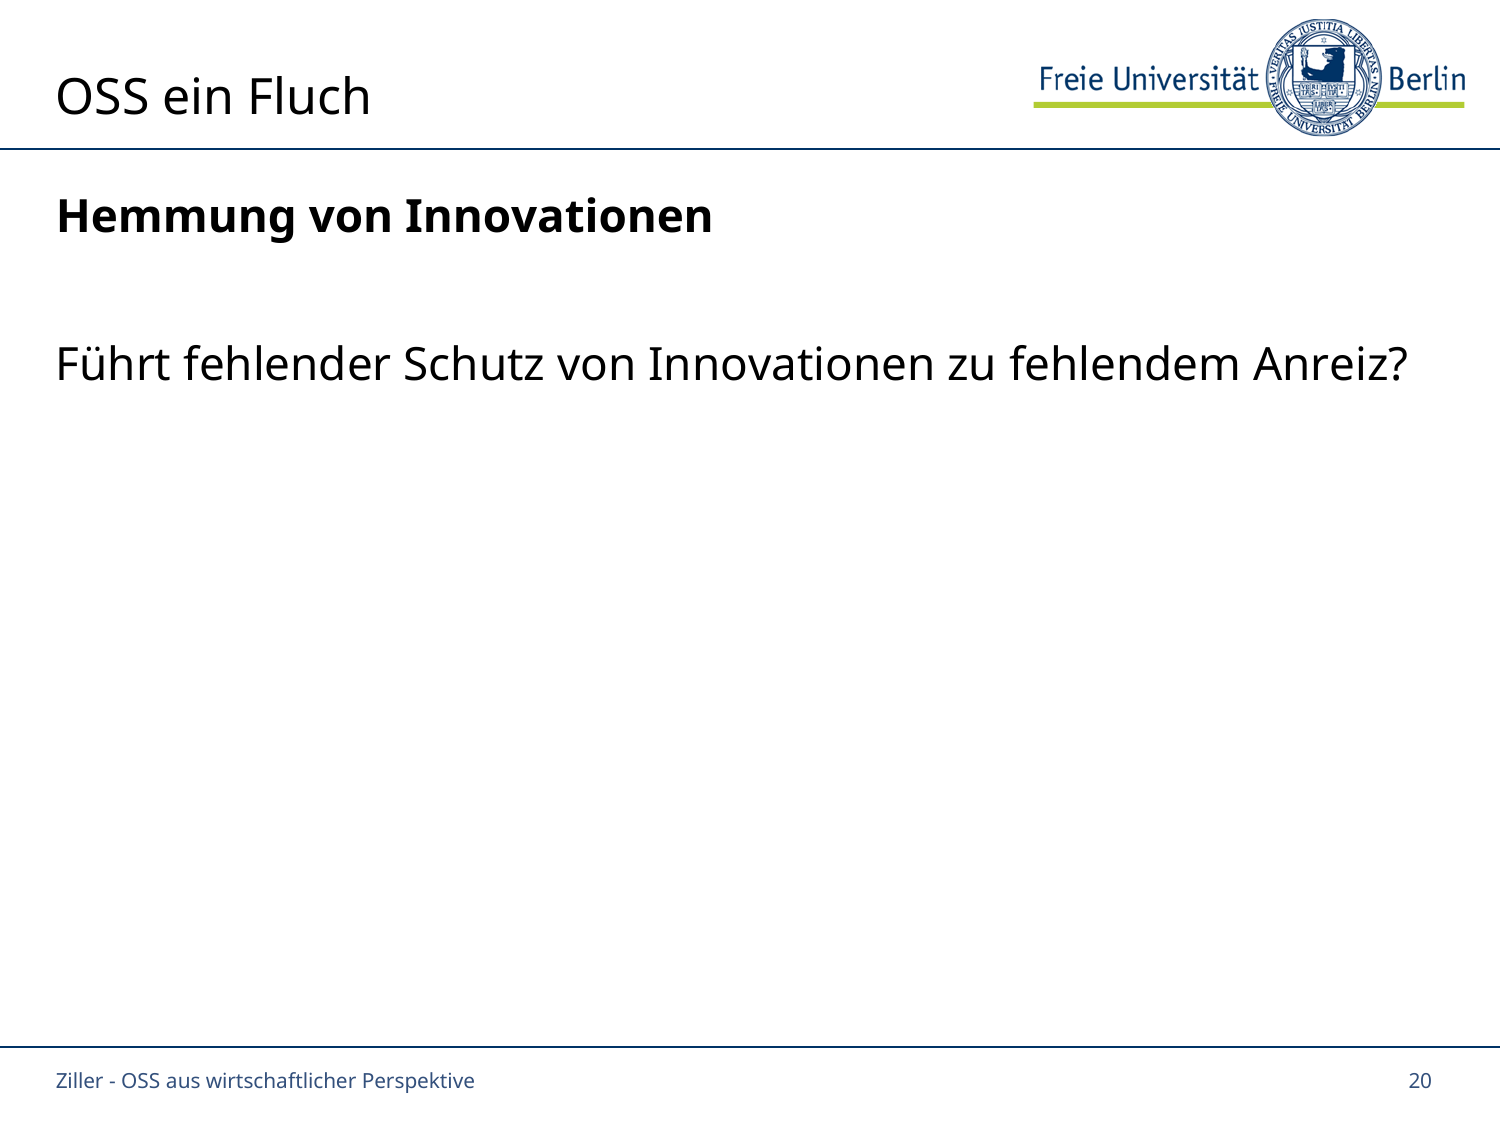

# OSS ein Fluch
Hemmung von Innovationen
Führt fehlender Schutz von Innovationen zu fehlendem Anreiz?
Ziller - OSS aus wirtschaftlicher Perspektive
20